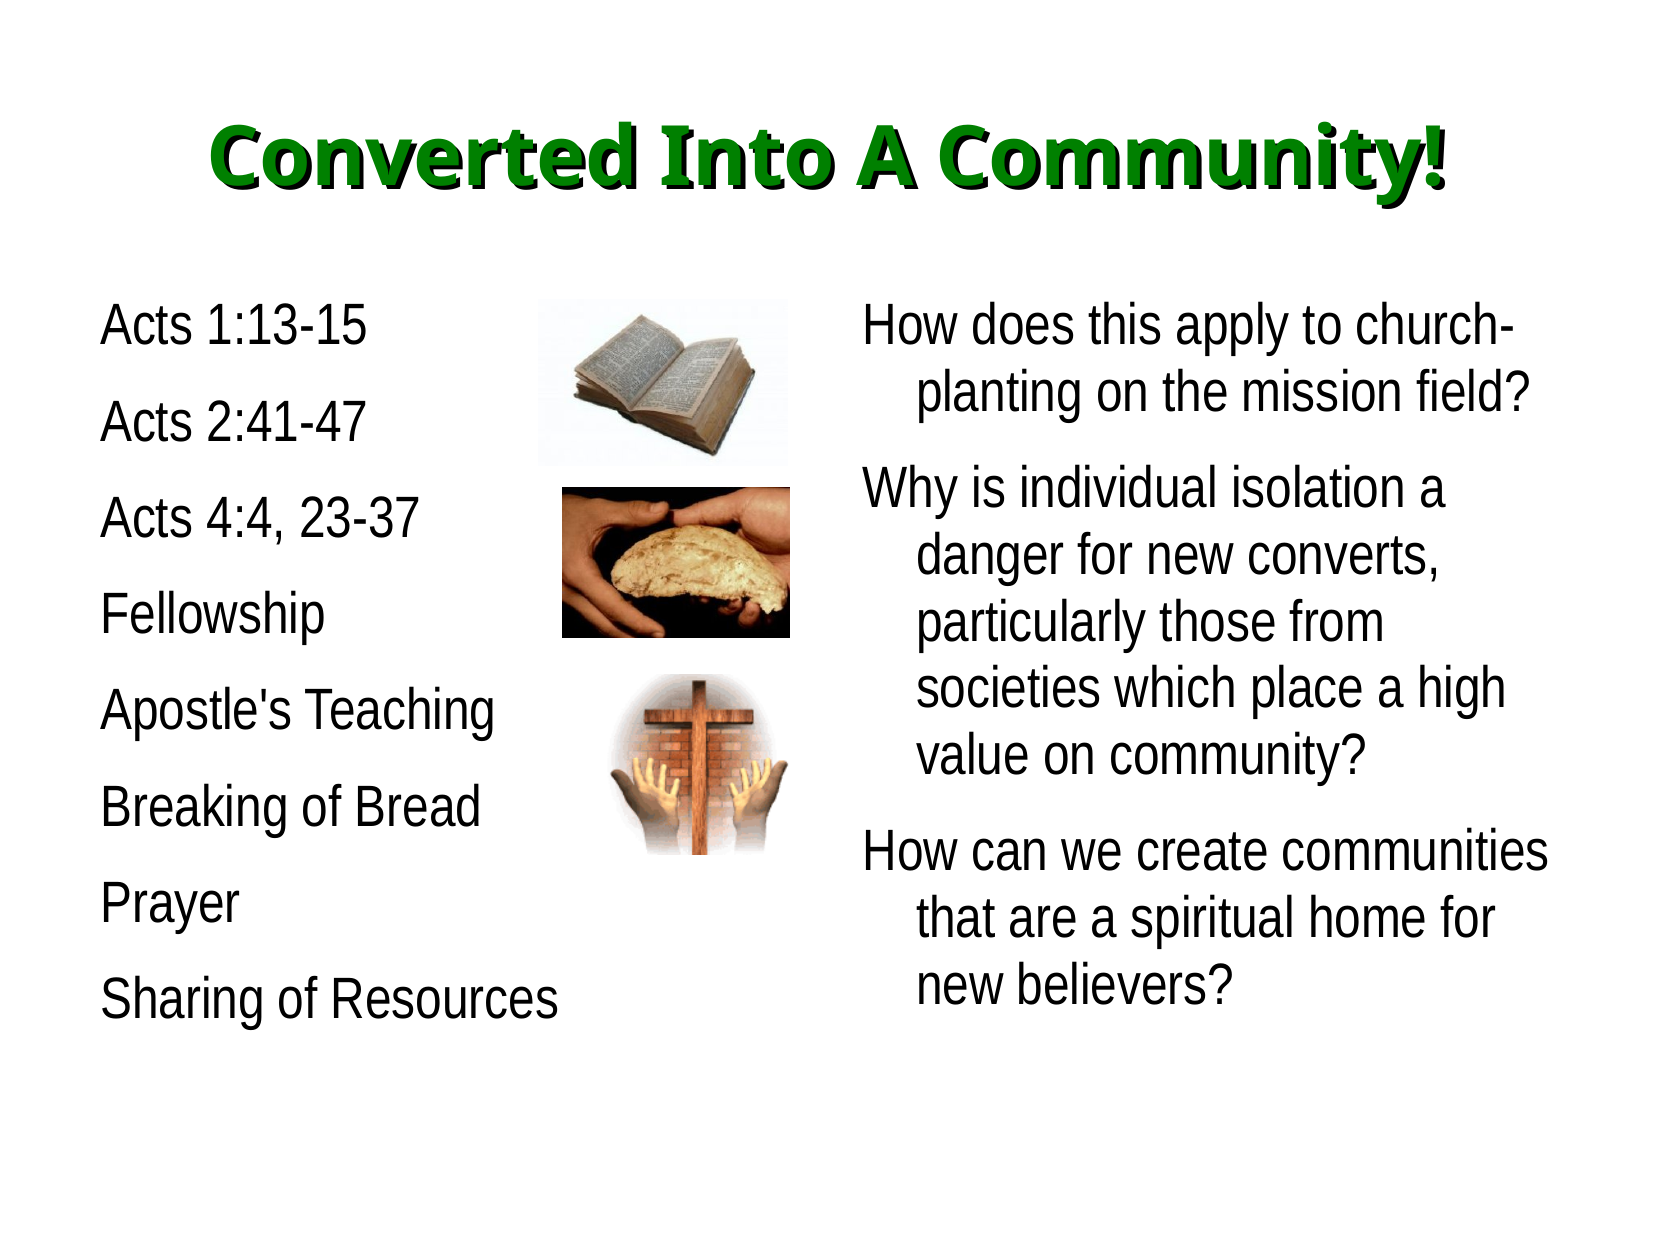

# Converted Into A Community!
Acts 1:13-15
Acts 2:41-47
Acts 4:4, 23-37
Fellowship
Apostle's Teaching
Breaking of Bread
Prayer
Sharing of Resources
How does this apply to church-planting on the mission field?
Why is individual isolation a danger for new converts, particularly those from societies which place a high value on community?
How can we create communities that are a spiritual home for new believers?